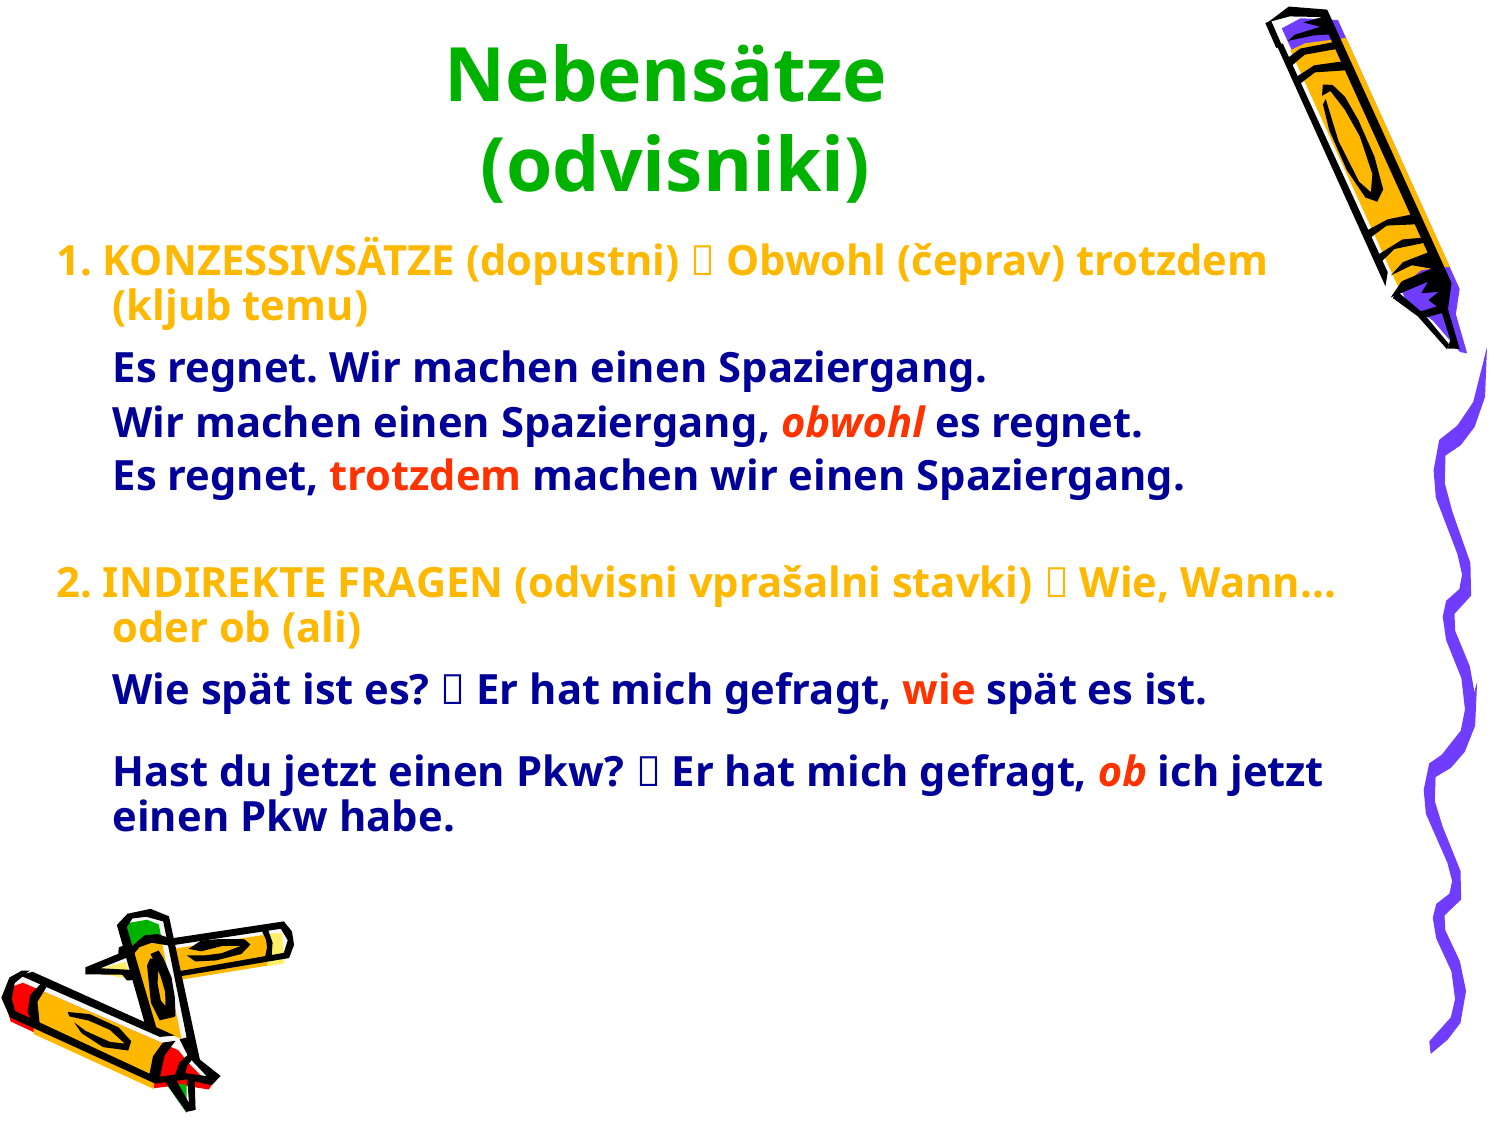

# Nebensätze (odvisniki)
1. KONZESSIVSÄTZE (dopustni)  Obwohl (čeprav) trotzdem (kljub temu)
	Es regnet. Wir machen einen Spaziergang.
	Wir machen einen Spaziergang, obwohl es regnet.
	Es regnet, trotzdem machen wir einen Spaziergang.
2. INDIREKTE FRAGEN (odvisni vprašalni stavki)  Wie, Wann... oder ob (ali)
	Wie spät ist es?  Er hat mich gefragt, wie spät es ist.
	Hast du jetzt einen Pkw?  Er hat mich gefragt, ob ich jetzt einen Pkw habe.